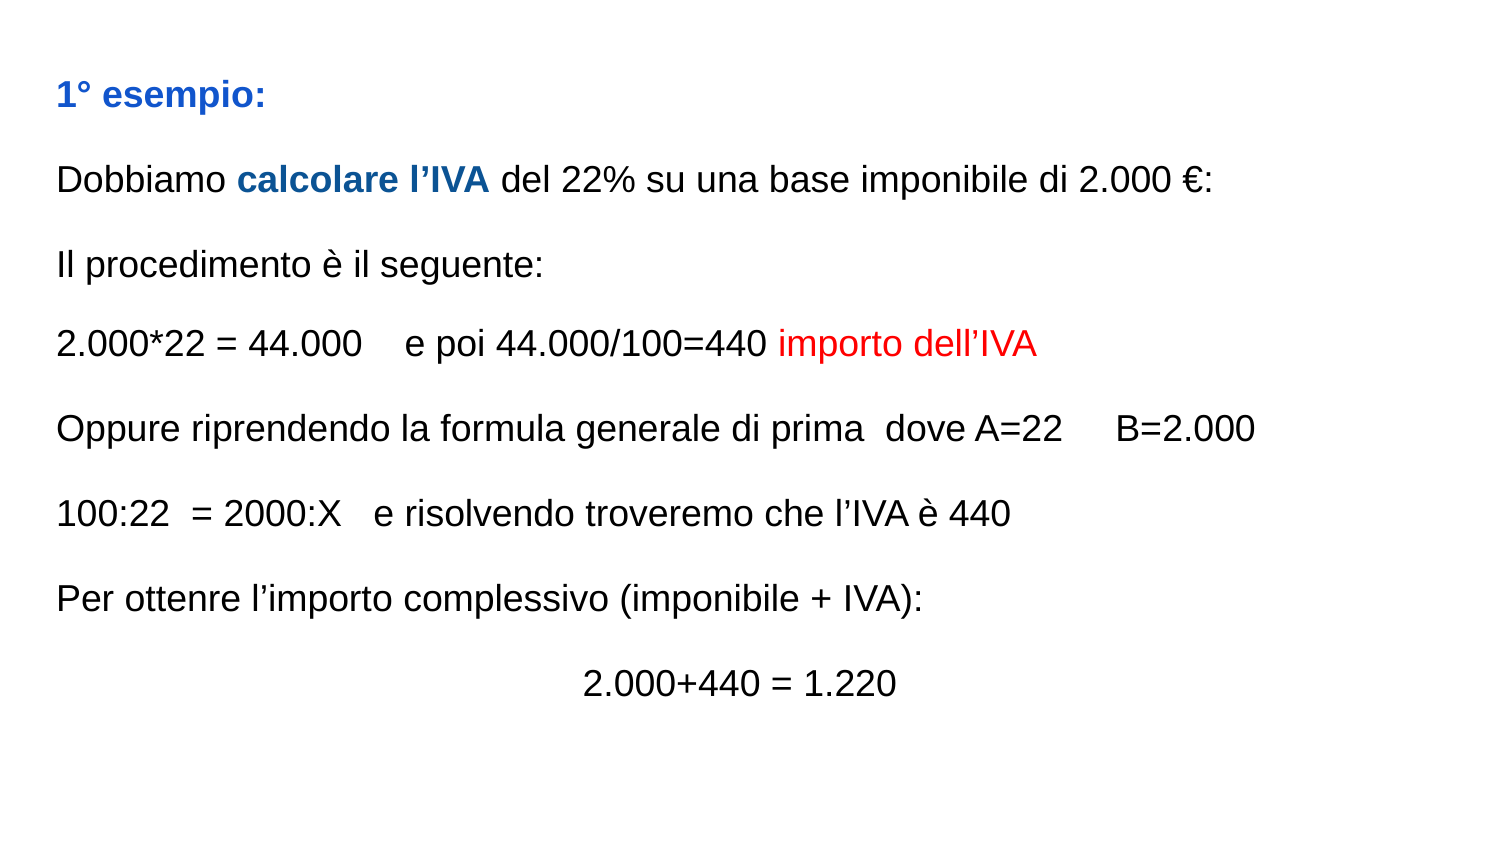

# 1° esempio:
Dobbiamo calcolare l’IVA del 22% su una base imponibile di 2.000 €:
Il procedimento è il seguente:
2.000*22 = 44.000 e poi 44.000/100=440 importo dell’IVA
Oppure riprendendo la formula generale di prima dove A=22 B=2.000
100:22 = 2000:X e risolvendo troveremo che l’IVA è 440
Per ottenre l’importo complessivo (imponibile + IVA):
2.000+440 = 1.220